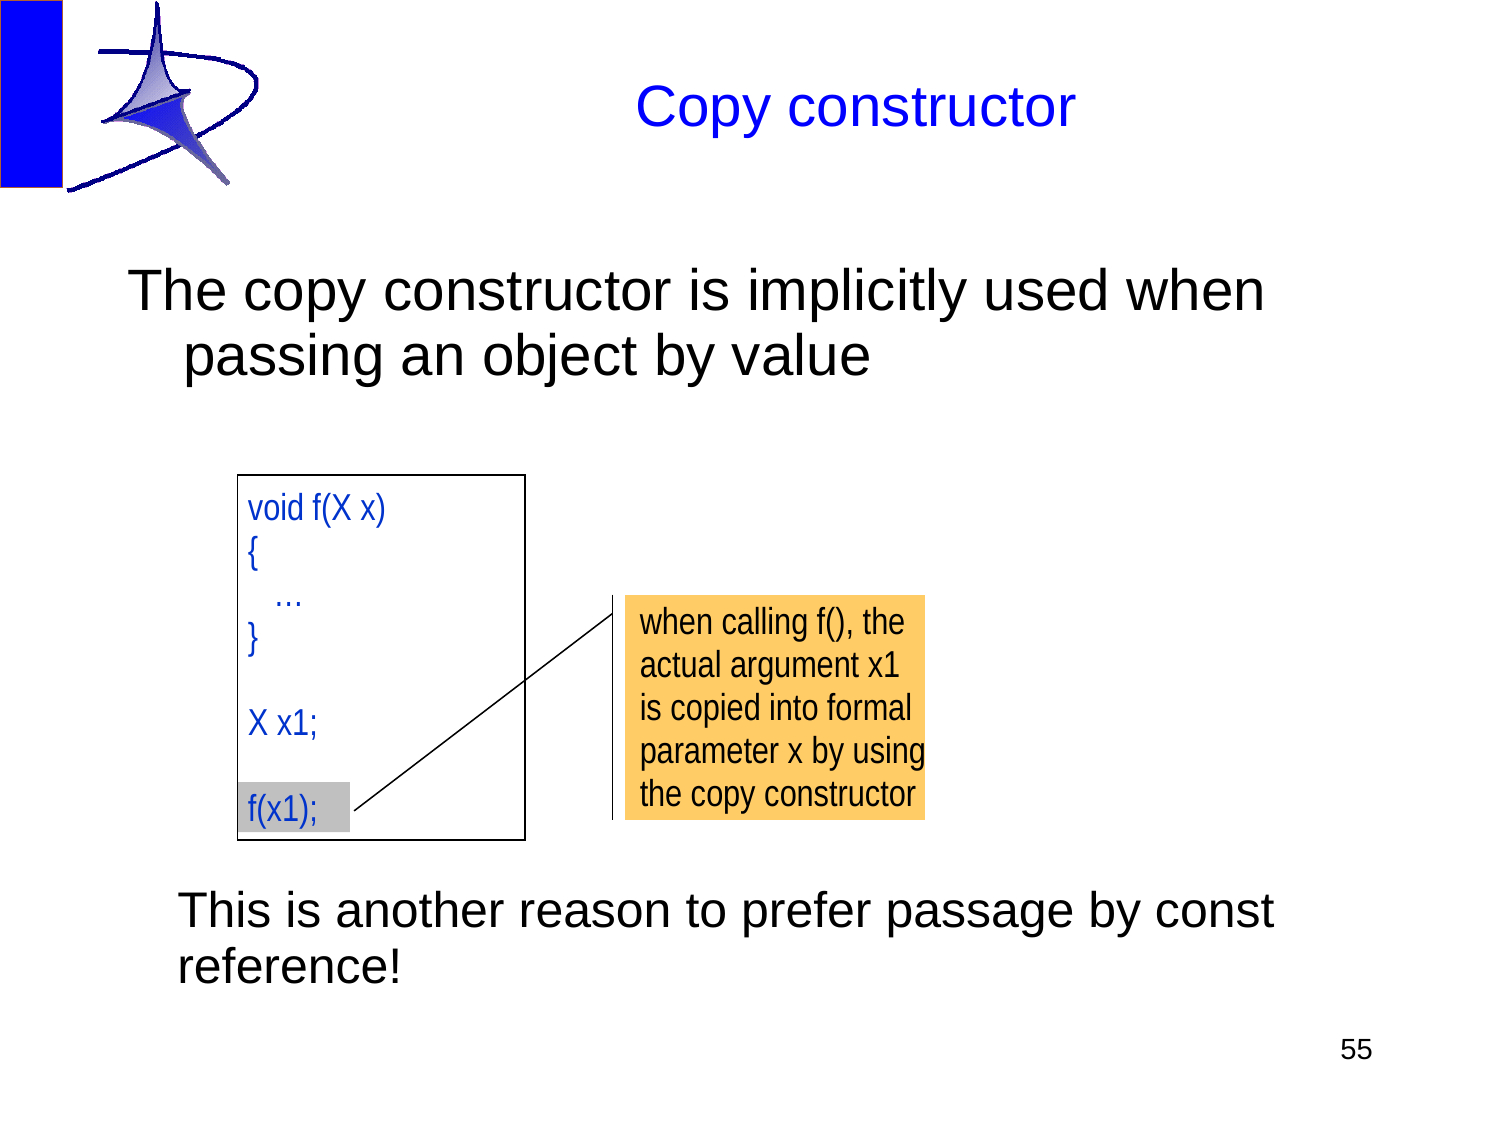

# Copy constructor
The copy constructor is implicitly used when passing an object by value
void f(X x)
{
 …
}
X x1;
f(x1);
when calling f(), the
actual argument x1
is copied into formal
parameter x by using
the copy constructor
This is another reason to prefer passage by const reference!
55